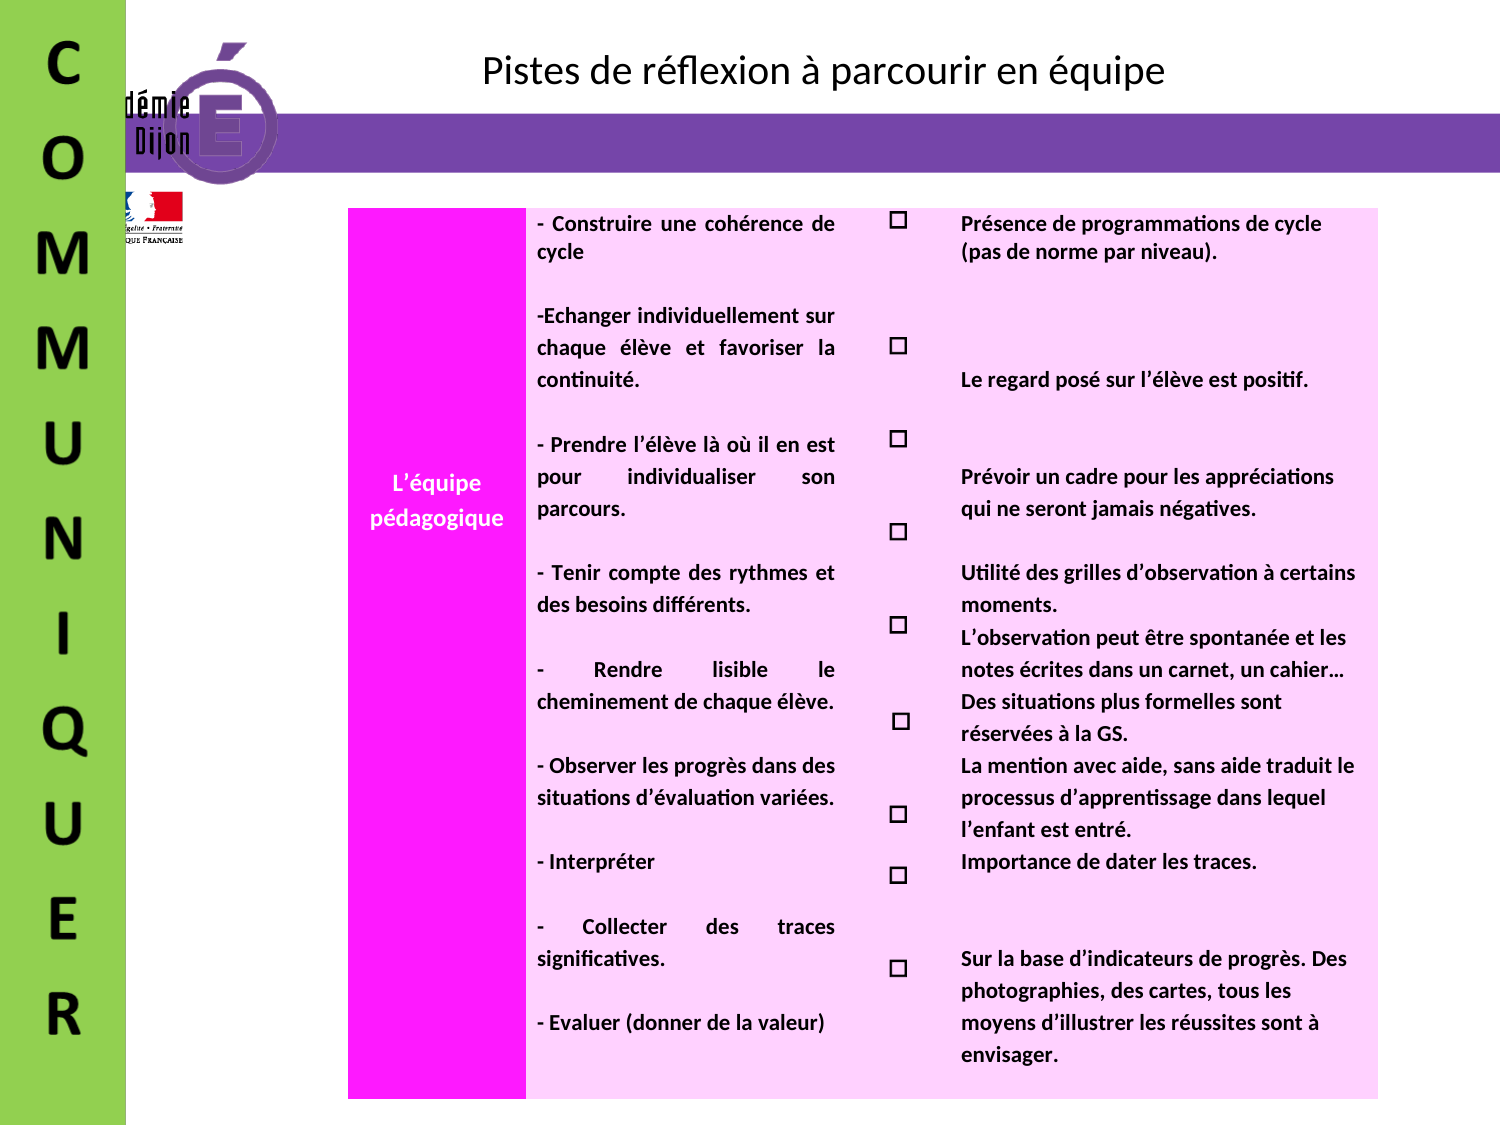

Pistes de réflexion à parcourir en équipe
| L’équipe pédagogique | - Construire une cohérence de cycle   -Echanger individuellement sur chaque élève et favoriser la continuité.   - Prendre l’élève là où il en est pour individualiser son parcours.   - Tenir compte des rythmes et des besoins différents.   - Rendre lisible le cheminement de chaque élève.   - Observer les progrès dans des situations d’évaluation variées.   - Interpréter   - Collecter des traces significatives.   - Evaluer (donner de la valeur) |                                   | Présence de programmations de cycle (pas de norme par niveau).       Le regard posé sur l’élève est positif.     Prévoir un cadre pour les appréciations qui ne seront jamais négatives.   Utilité des grilles d’observation à certains moments. L’observation peut être spontanée et les notes écrites dans un carnet, un cahier… Des situations plus formelles sont réservées à la GS. La mention avec aide, sans aide traduit le processus d’apprentissage dans lequel l’enfant est entré. Importance de dater les traces.   Sur la base d’indicateurs de progrès. Des photographies, des cartes, tous les moyens d’illustrer les réussites sont à envisager. |
| --- | --- | --- | --- |